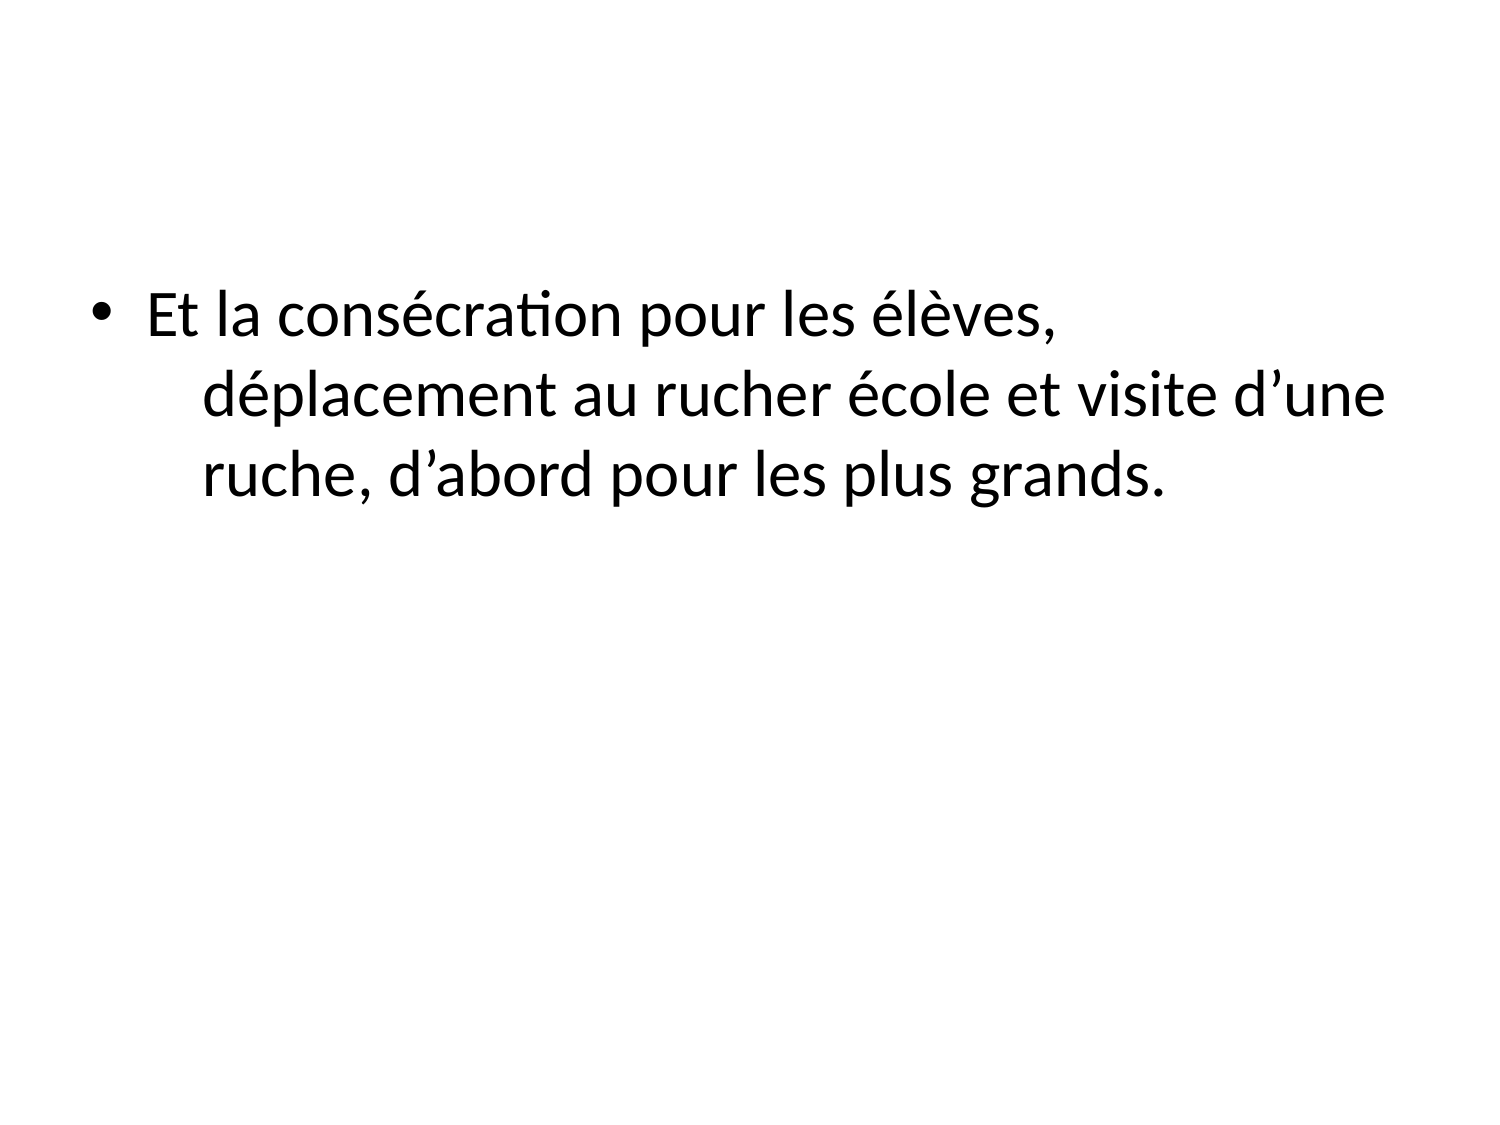

#
Et la consécration pour les élèves, déplacement au rucher école et visite d’une ruche, d’abord pour les plus grands.